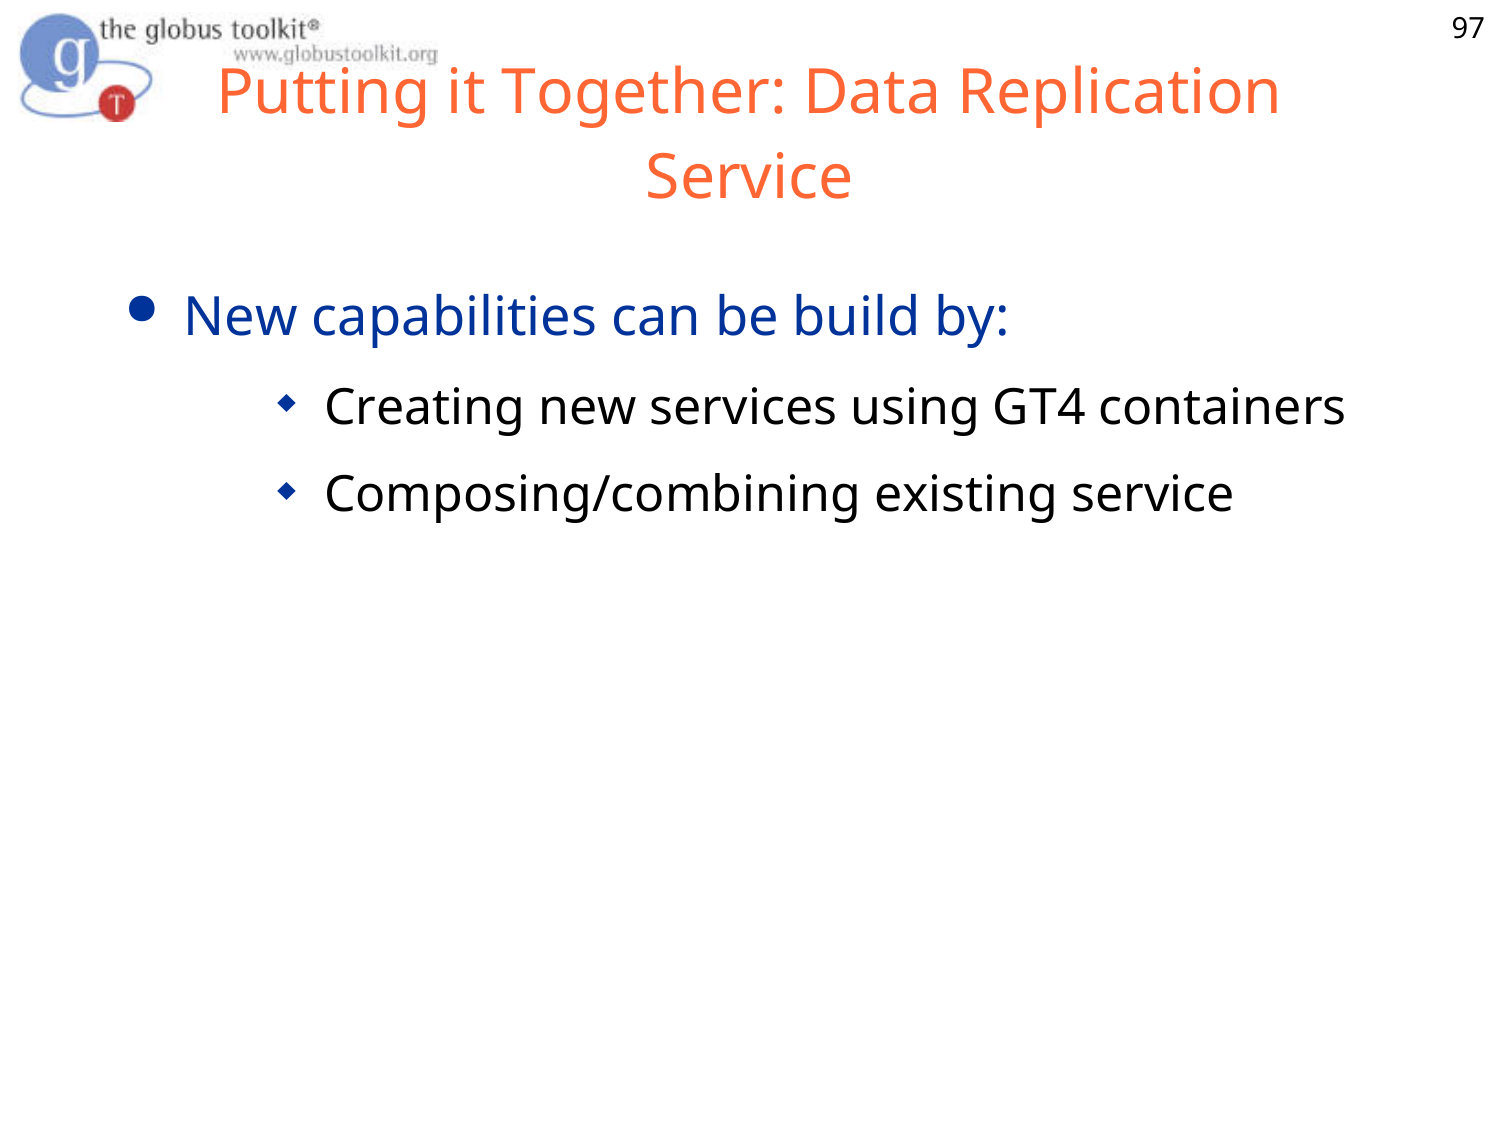

97
# Putting it Together: Data Replication Service
New capabilities can be build by:
Creating new services using GT4 containers
Composing/combining existing service